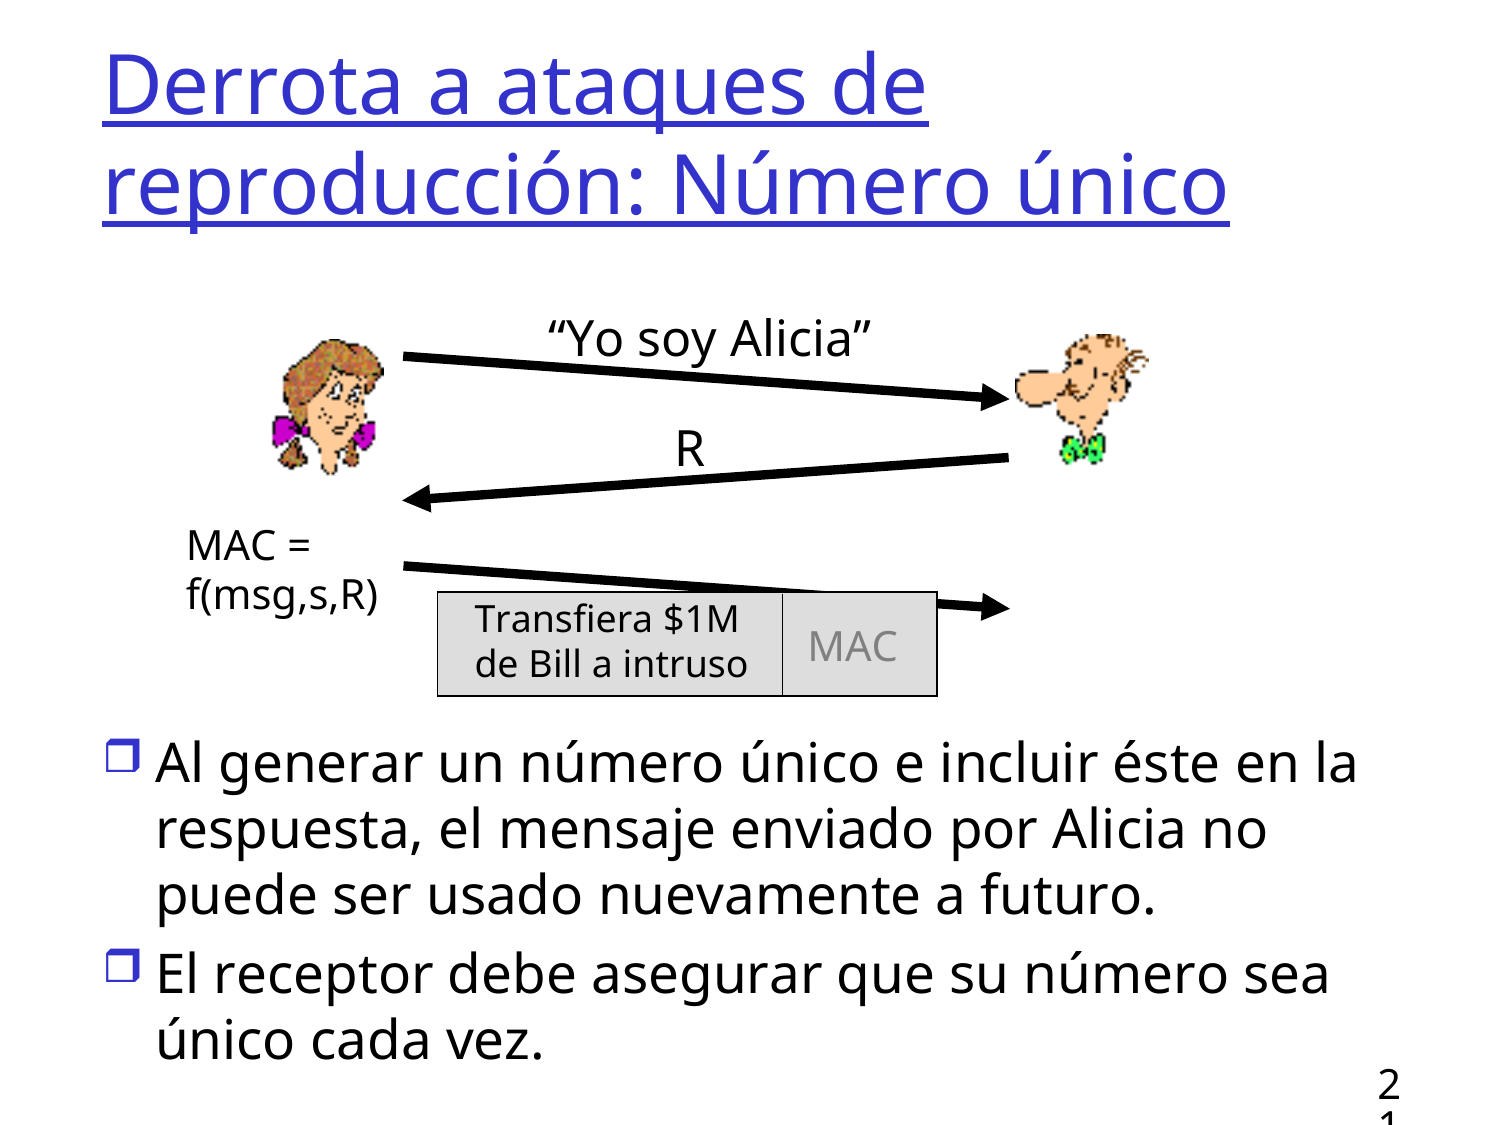

# Derrota a ataques de reproducción: Número único
“Yo soy Alicia”
R
MAC =
f(msg,s,R)
Transfiera $1M
de Bill a intruso
MAC
Al generar un número único e incluir éste en la respuesta, el mensaje enviado por Alicia no puede ser usado nuevamente a futuro.
El receptor debe asegurar que su número sea único cada vez.
21